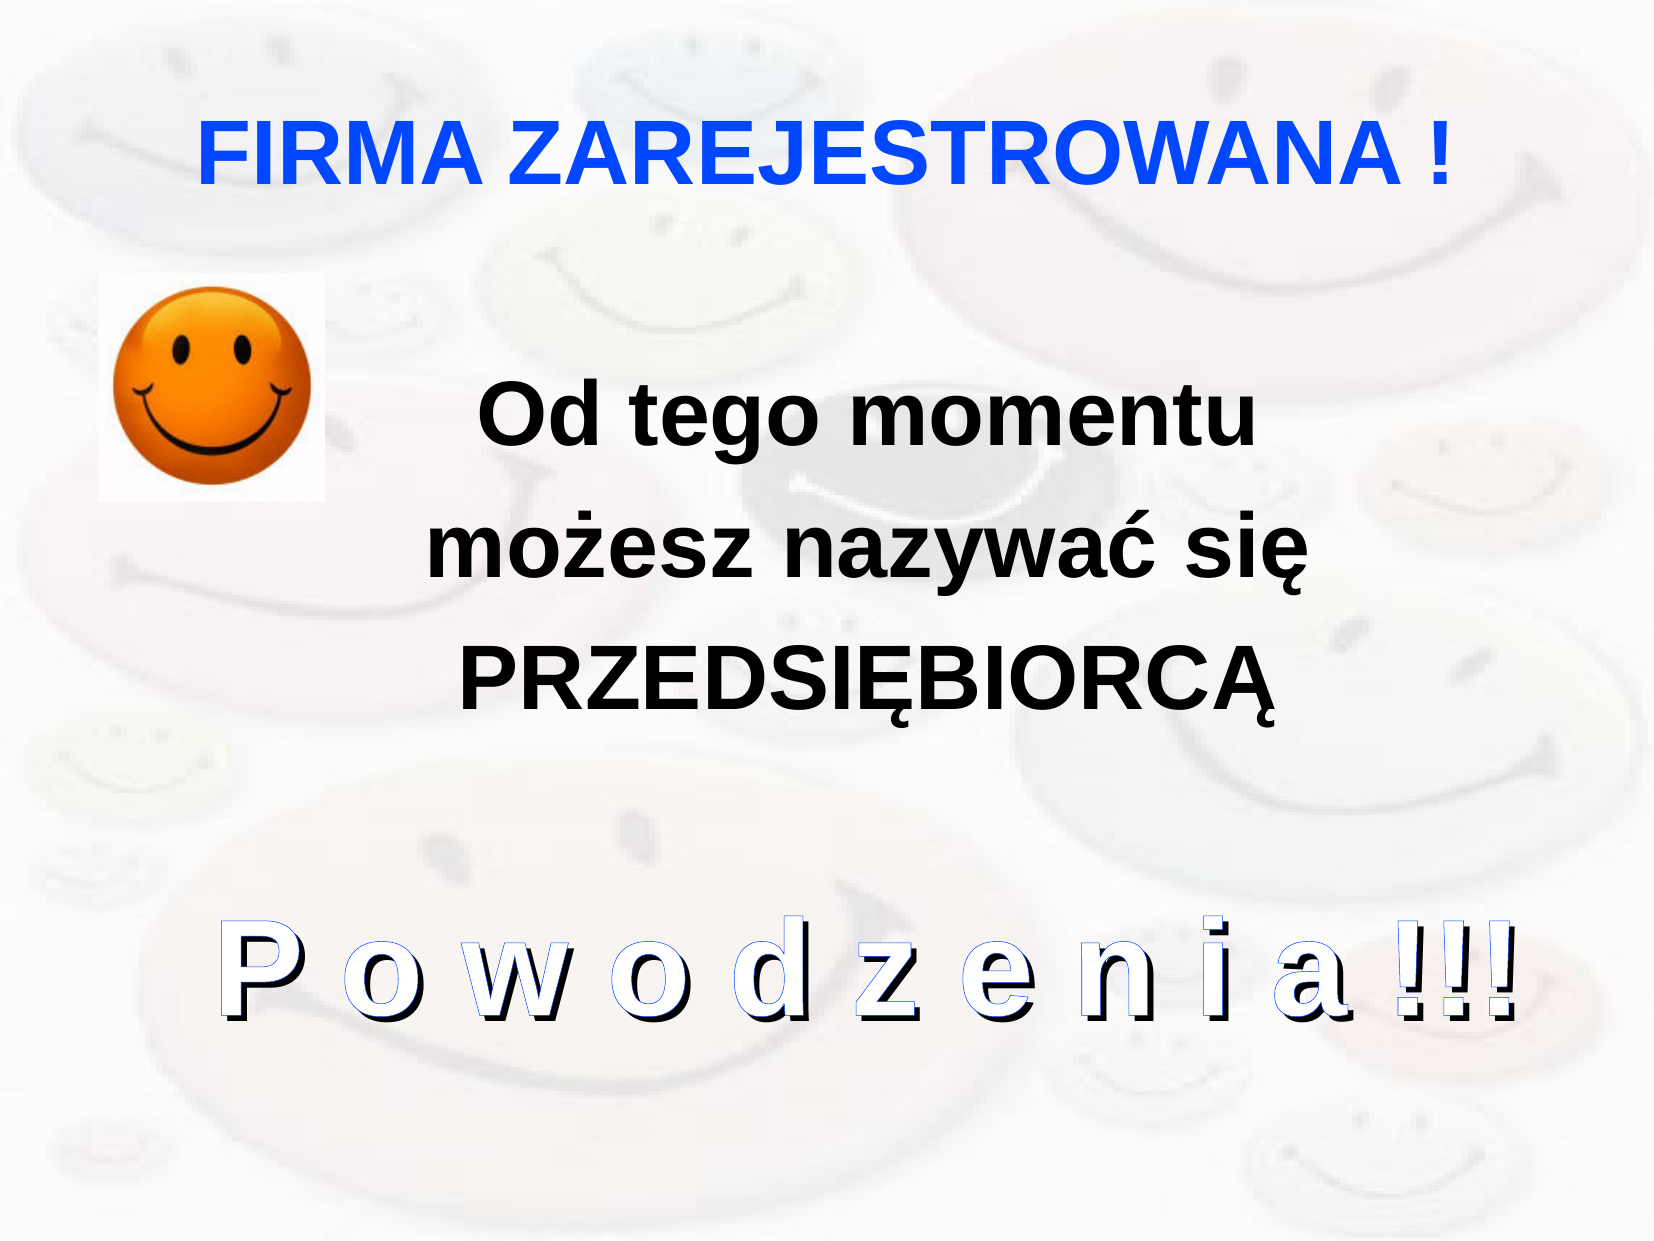

# FIRMA ZAREJESTROWANA !
Od tego momentu
możesz nazywać się
PRZEDSIĘBIORCĄ
P o w o d z e n i a !!!